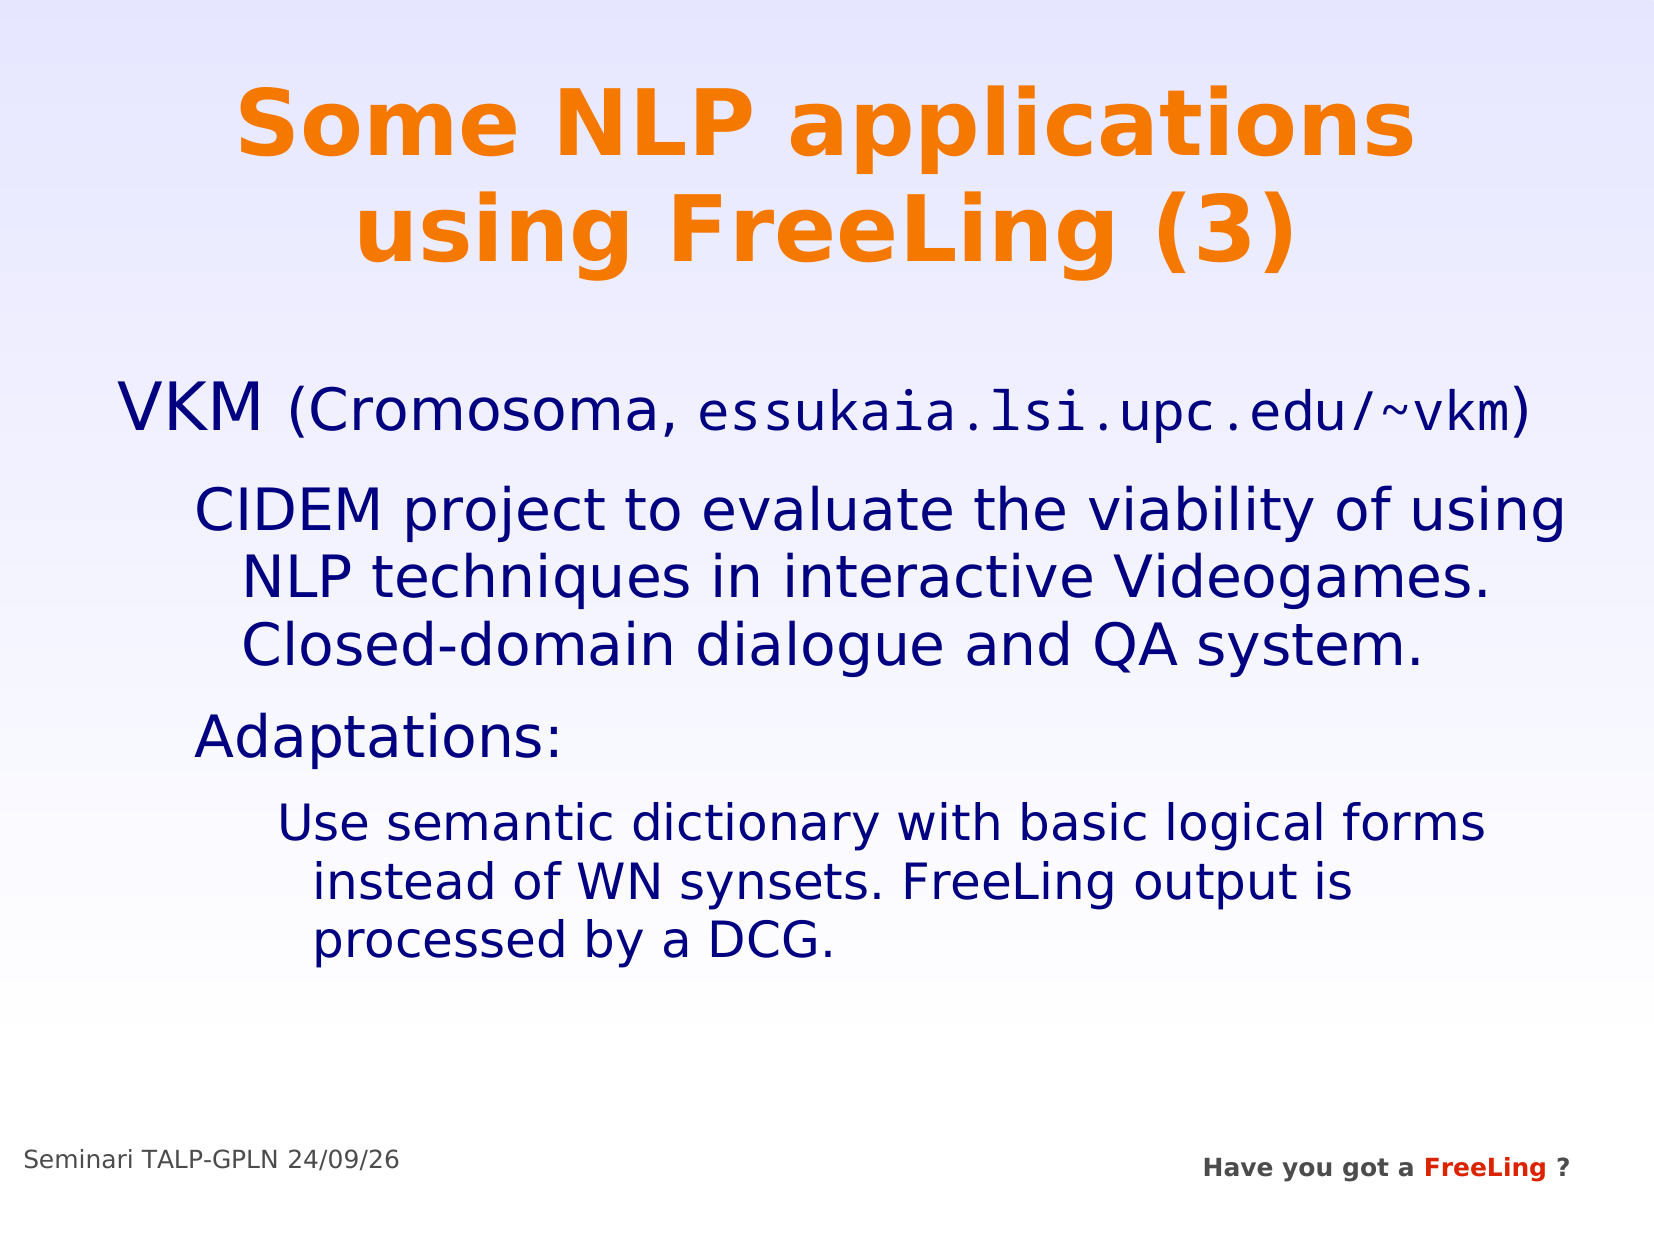

# Some NLP applications using FreeLing (3)
VKM (Cromosoma, essukaia.lsi.upc.edu/~vkm)
CIDEM project to evaluate the viability of using NLP techniques in interactive Videogames. Closed-domain dialogue and QA system.
Adaptations:
Use semantic dictionary with basic logical forms instead of WN synsets. FreeLing output is processed by a DCG.
19